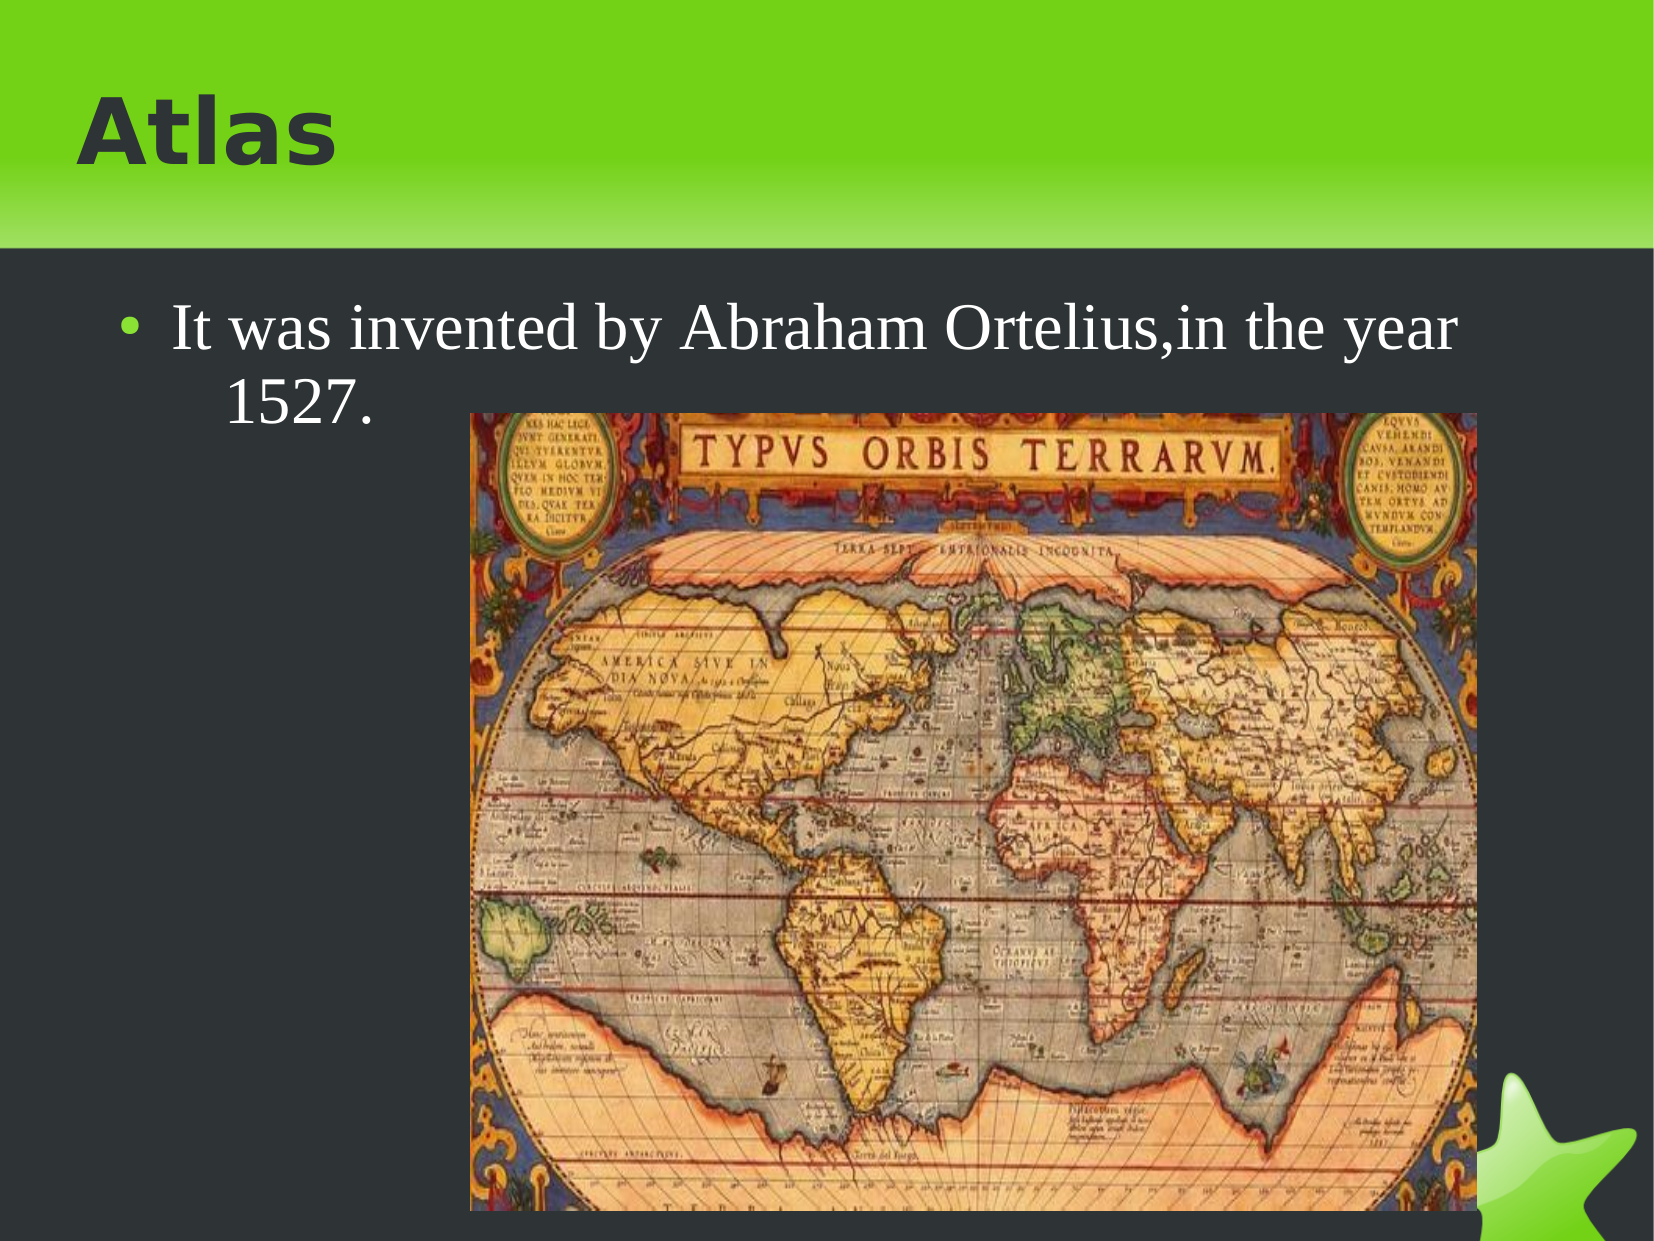

# Atlas
It was invented by Abraham Ortelius,in the year 1527.